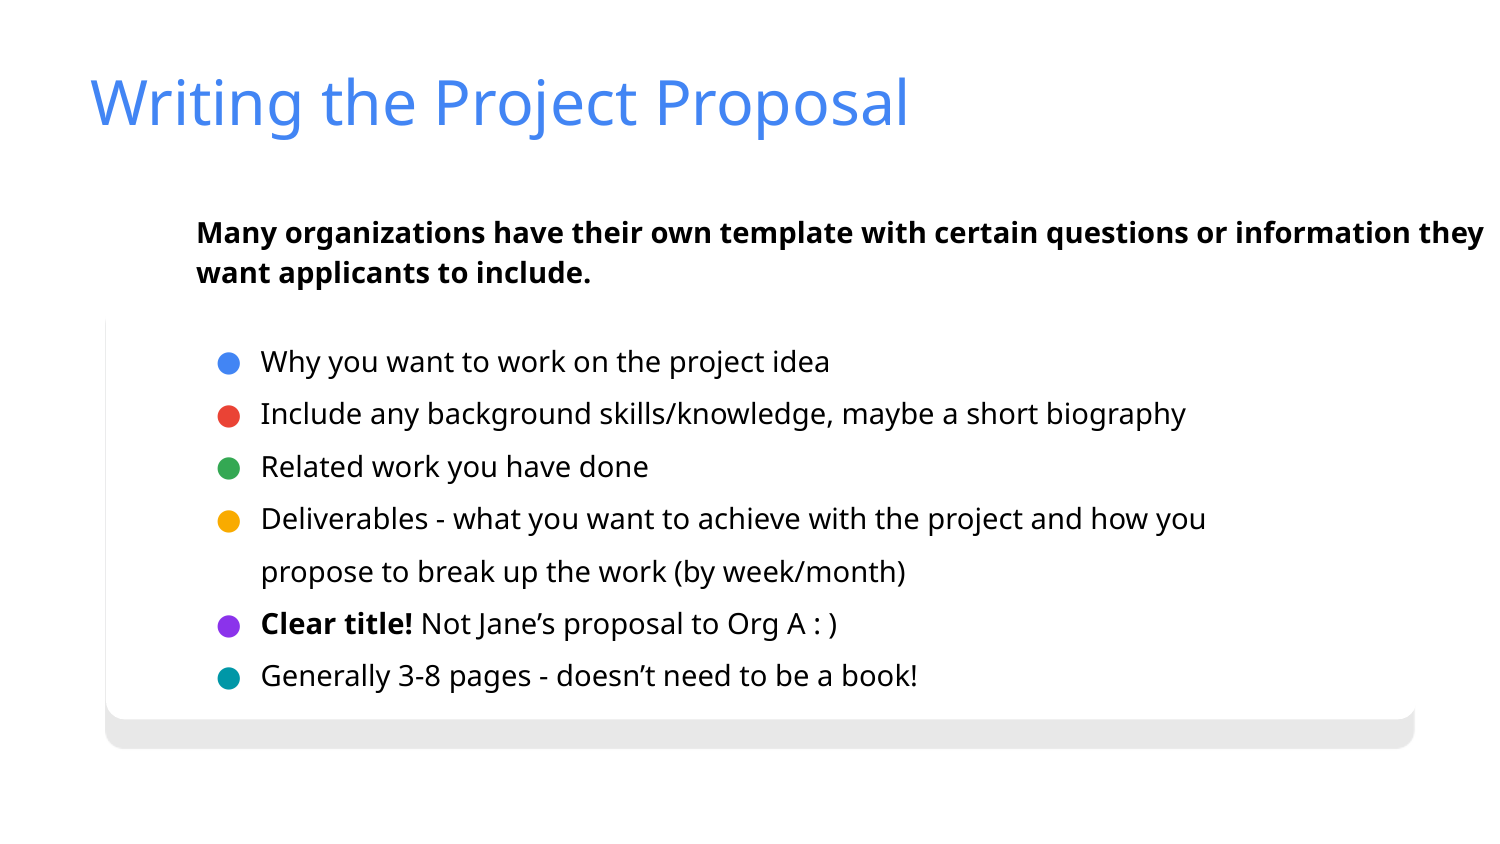

# Writing the Project Proposal
Many organizations have their own template with certain questions or information they
want applicants to include.
Why you want to work on the project idea
Include any background skills/knowledge, maybe a short biography
Related work you have done
Deliverables - what you want to achieve with the project and how you propose to break up the work (by week/month)
Clear title! Not Jane’s proposal to Org A : )
Generally 3-8 pages - doesn’t need to be a book!